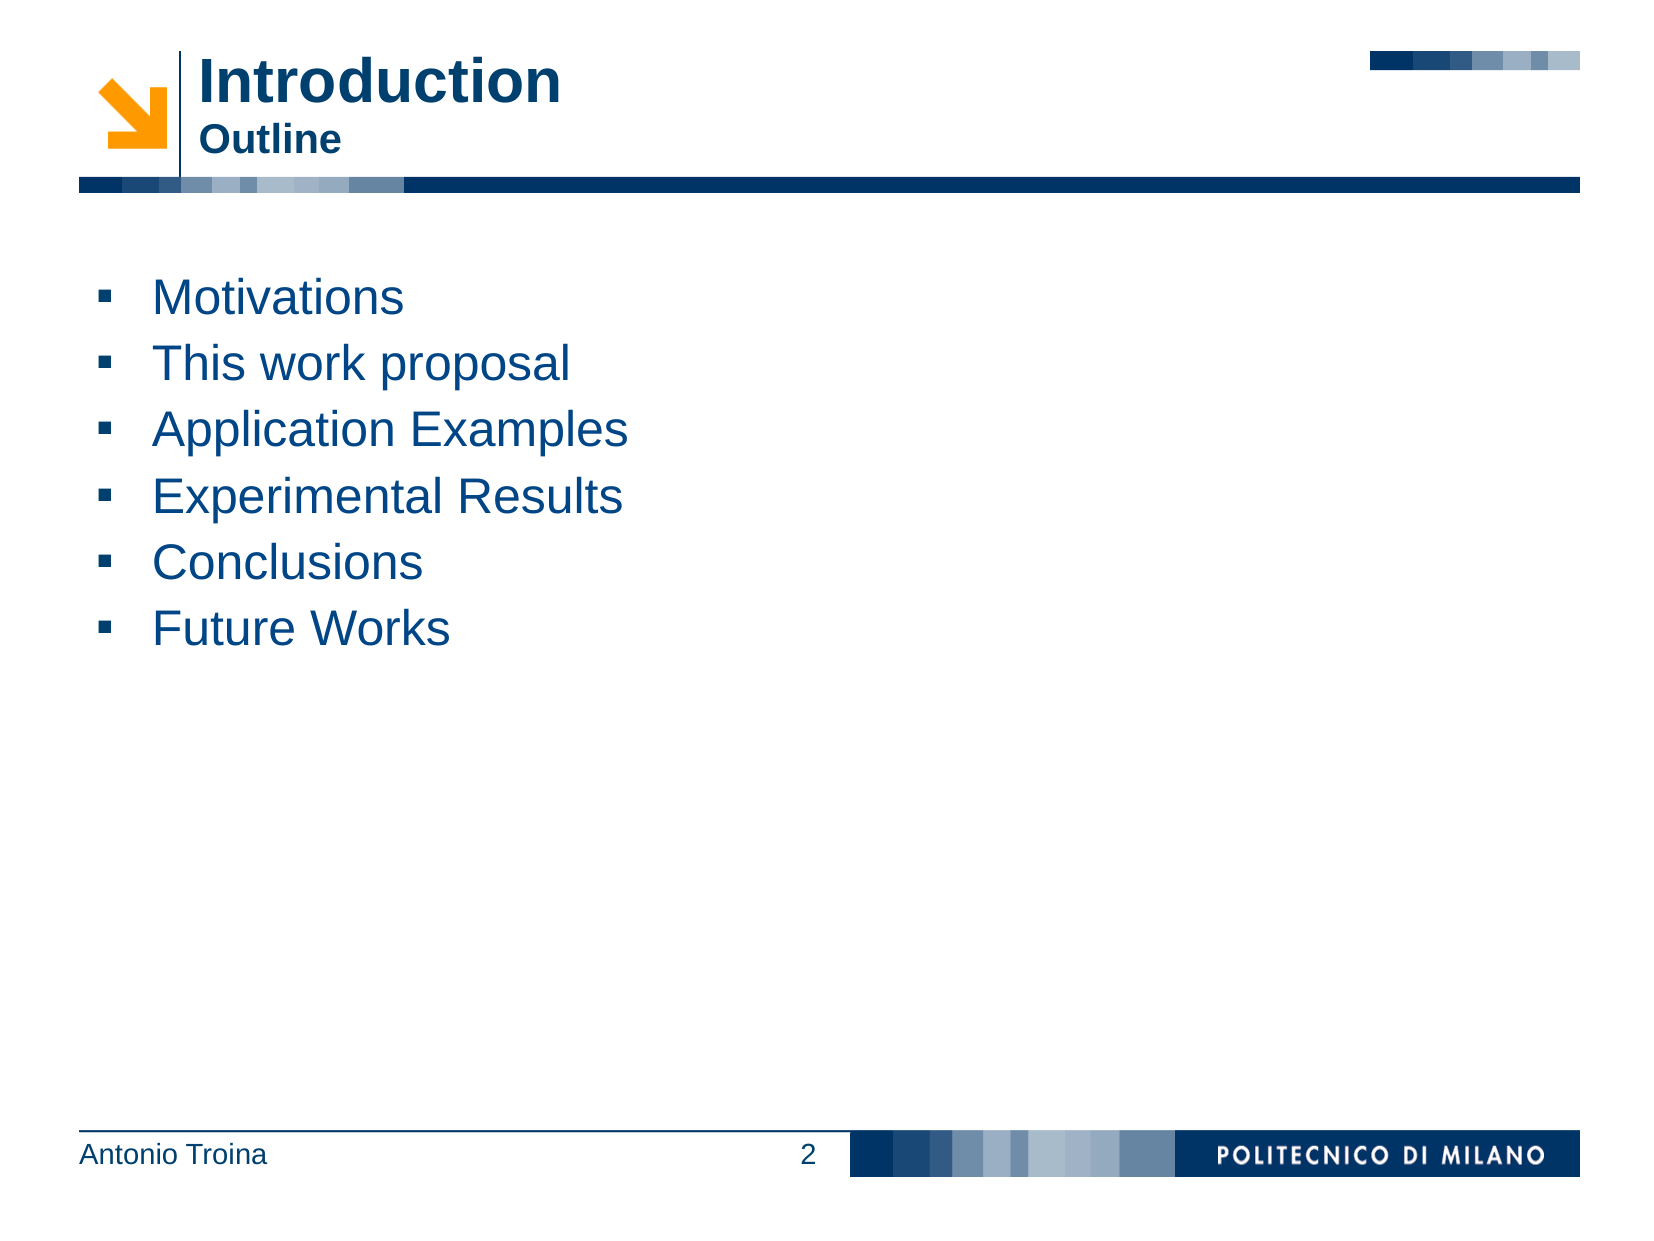

# Introduction Outline
Motivations
This work proposal
Application Examples
Experimental Results
Conclusions
Future Works
2